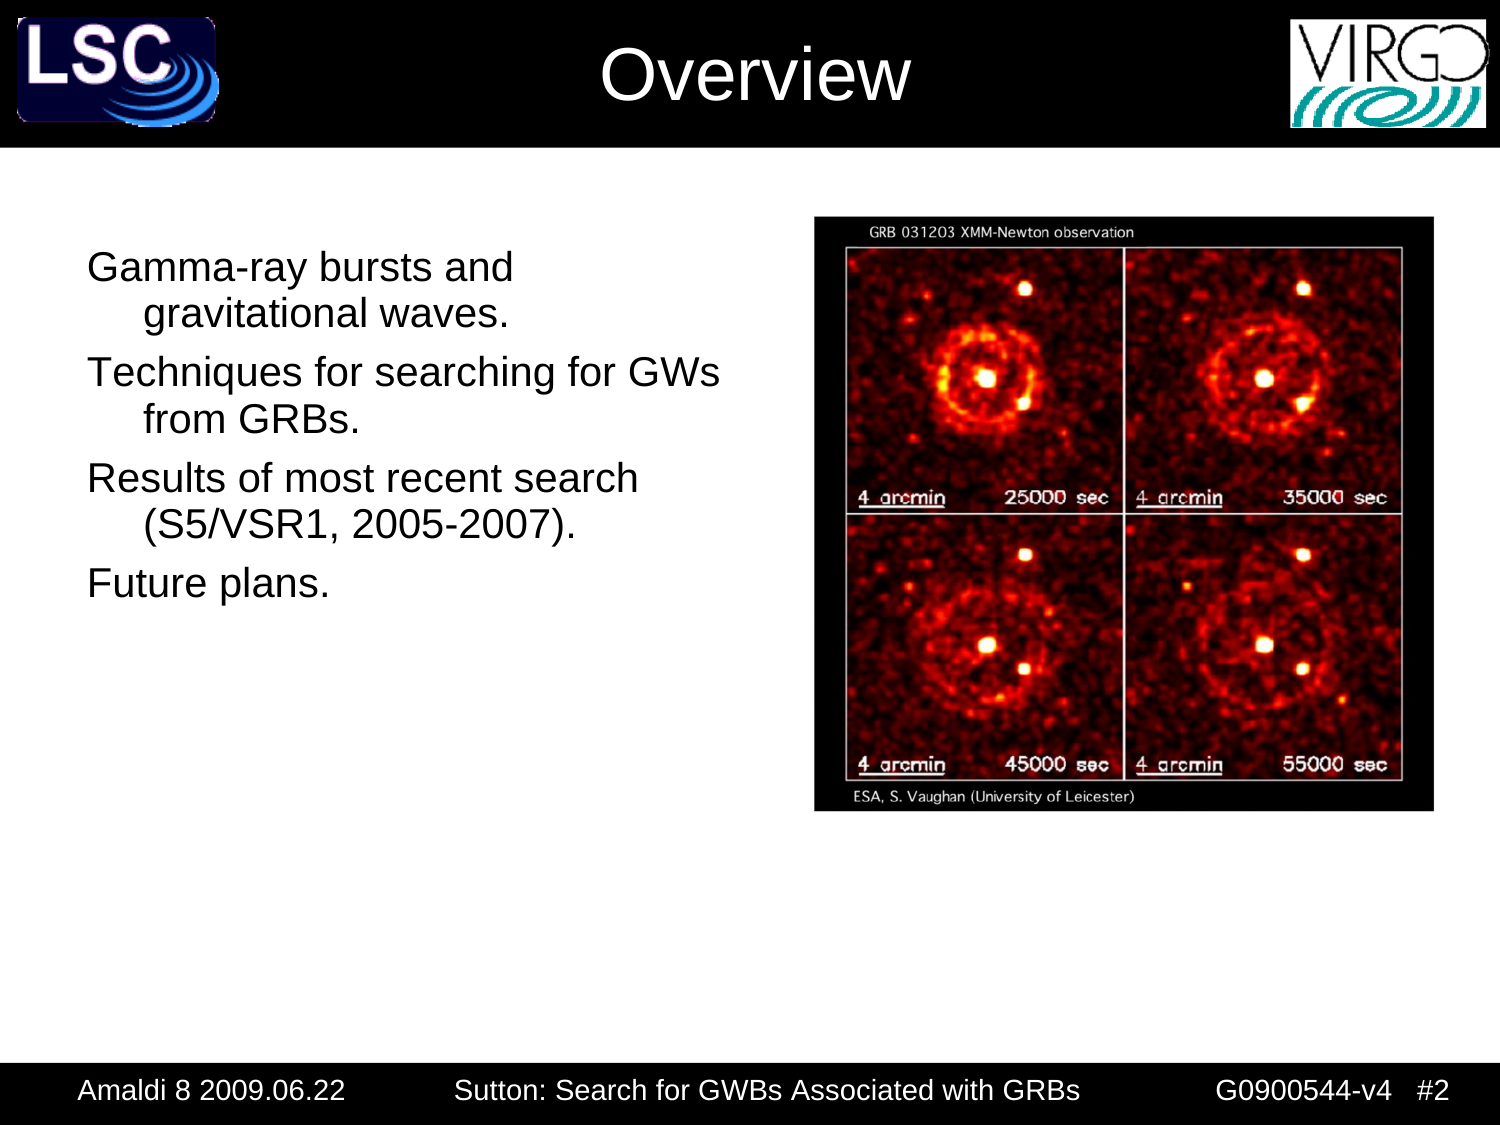

# Overview
Gamma-ray bursts and gravitational waves.
Techniques for searching for GWs from GRBs.
Results of most recent search (S5/VSR1, 2005-2007).
Future plans.
2